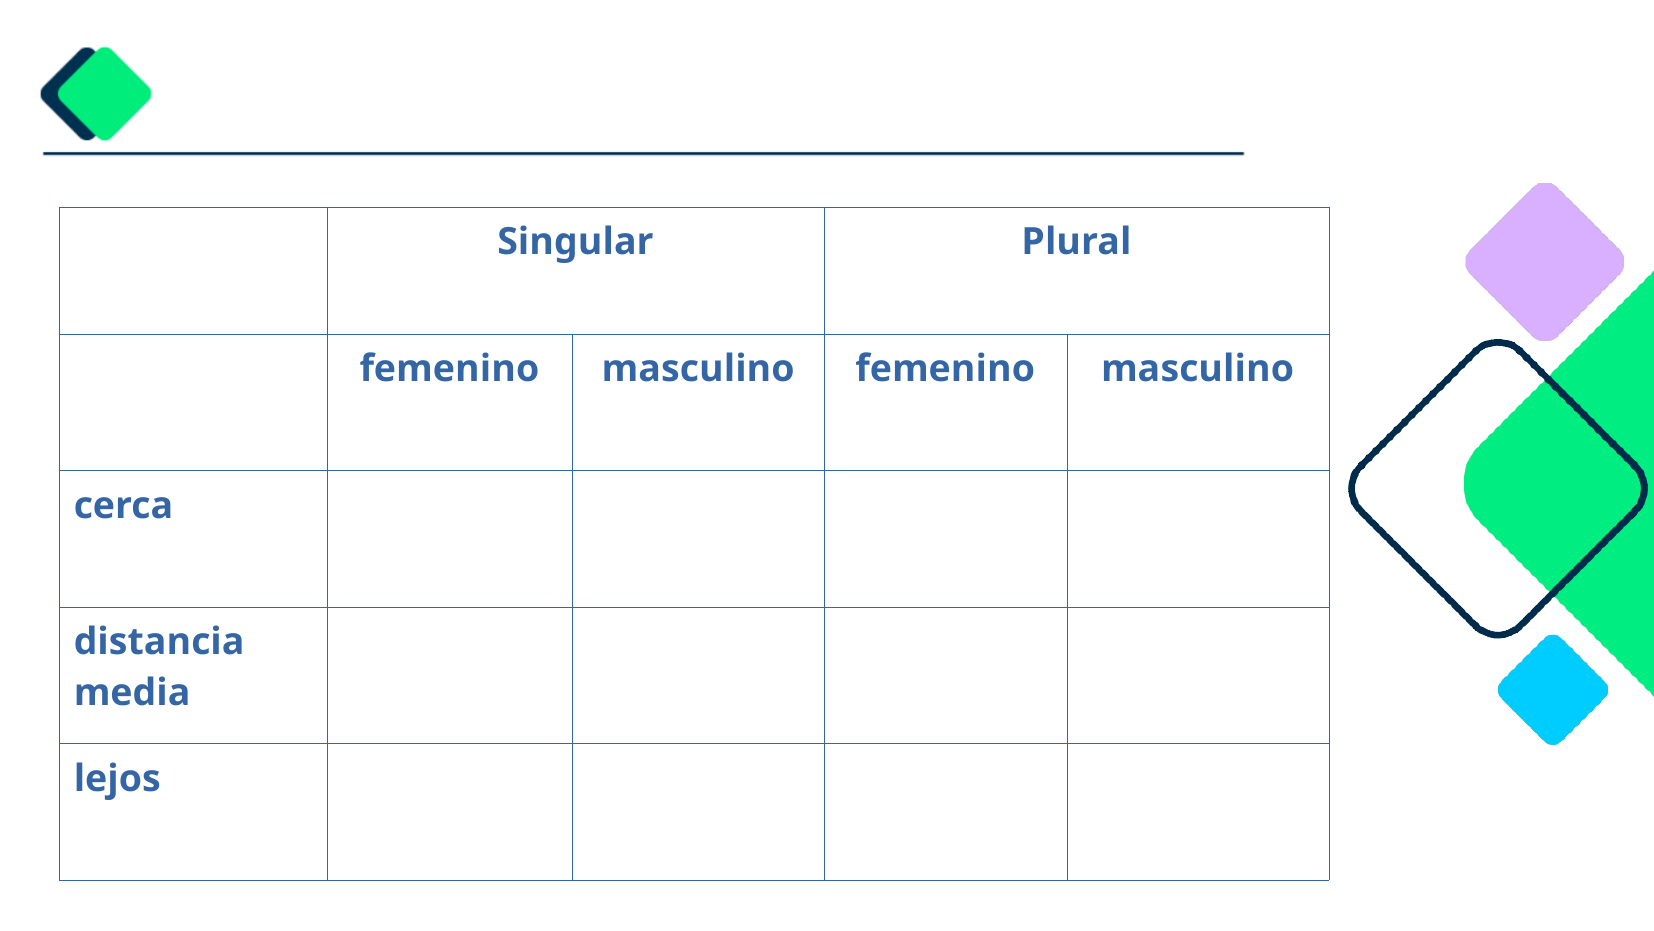

#
| | Singular | | Plural | |
| --- | --- | --- | --- | --- |
| | femenino | masculino | femenino | masculino |
| cerca | | | | |
| distancia media | | | | |
| lejos | | | | |